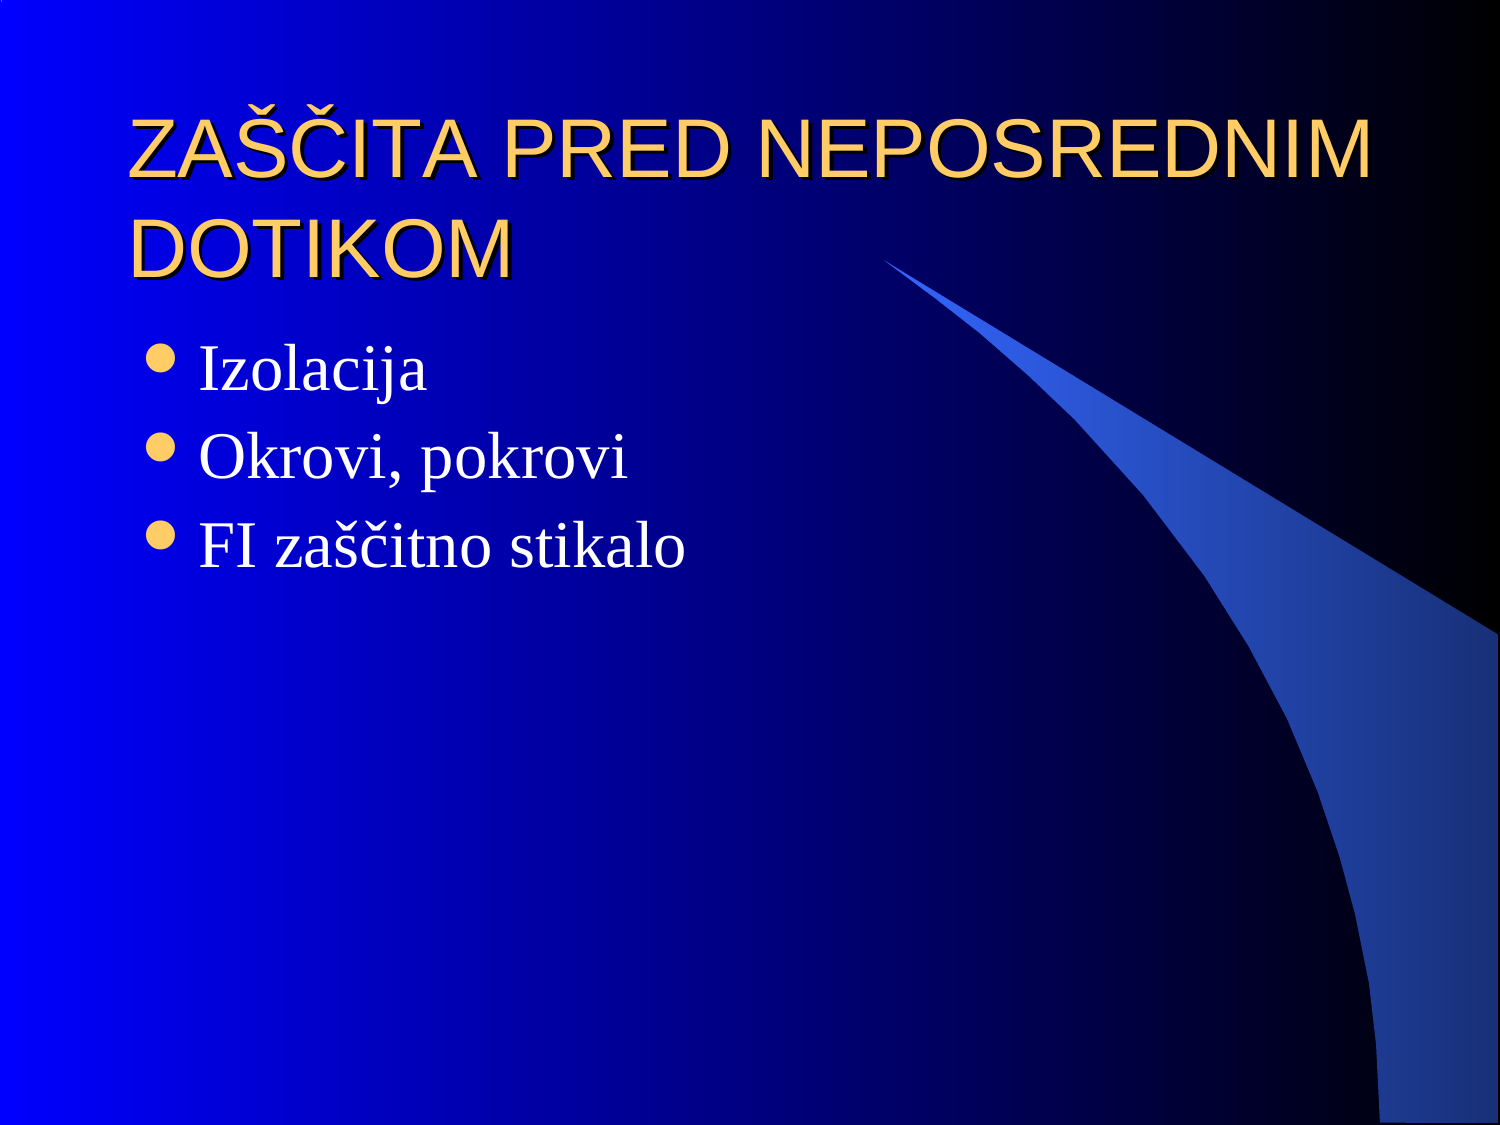

# ZAŠČITA PRED NEPOSREDNIM DOTIKOM
Izolacija
Okrovi, pokrovi
FI zaščitno stikalo